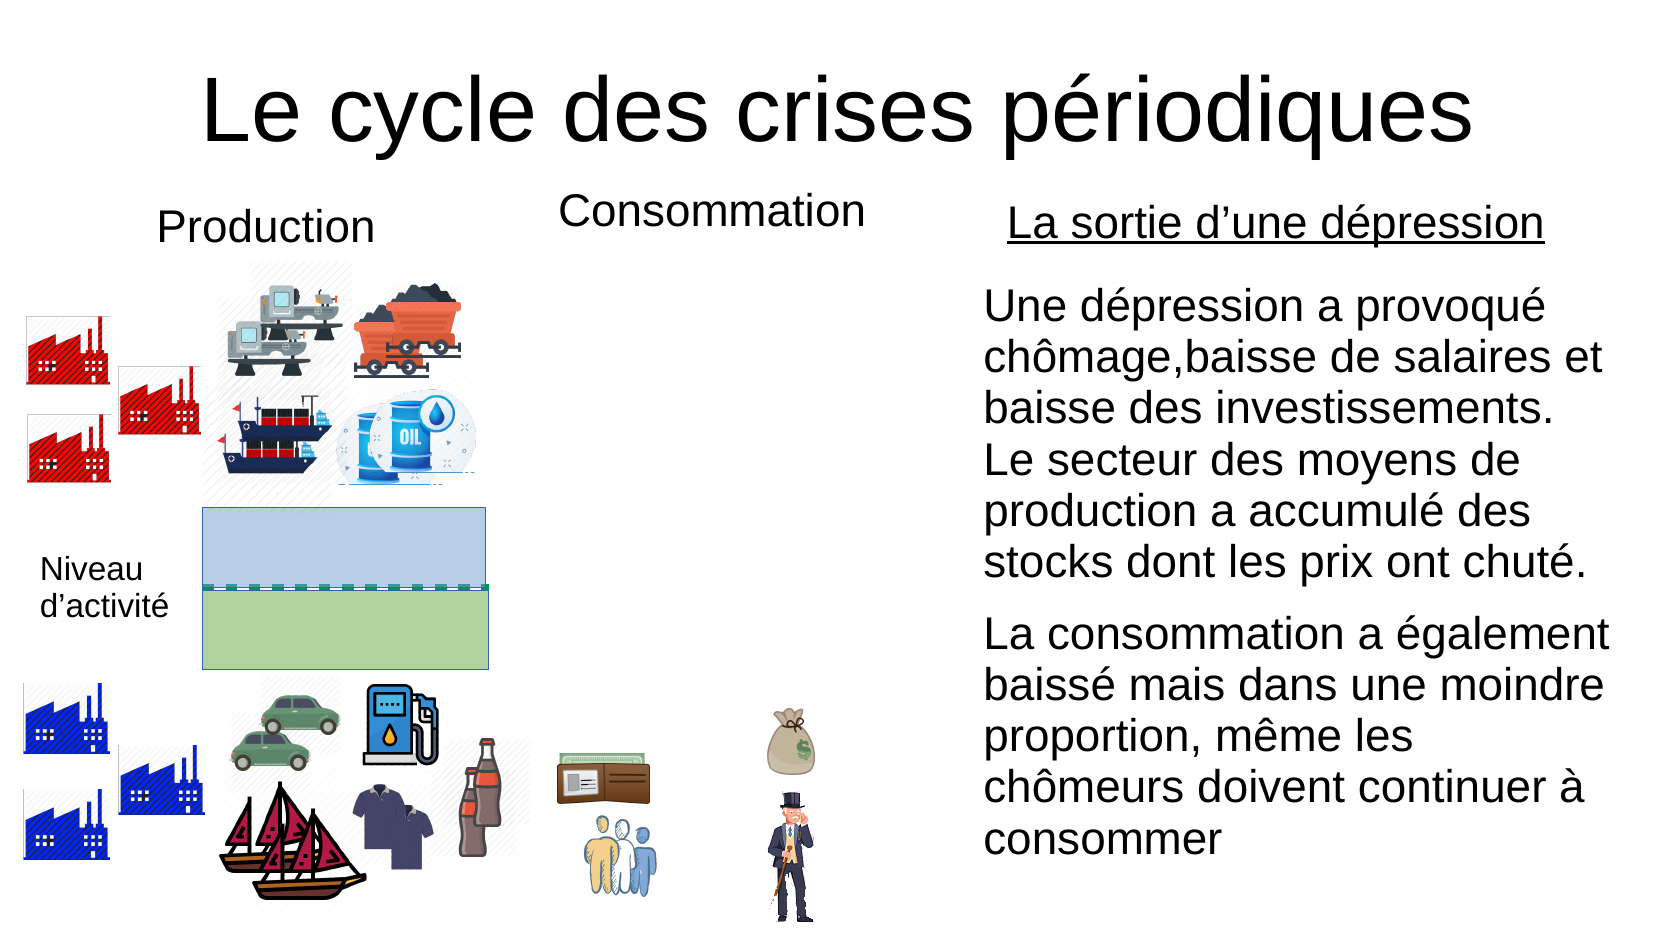

# Le cycle des crises périodiques
Consommation
La sortie d’une dépression
Production
Une dépression a provoqué chômage,baisse de salaires et baisse des investissements. Le secteur des moyens de production a accumulé des stocks dont les prix ont chuté.
Niveau d’activité
La consommation a également baissé mais dans une moindre proportion, même les chômeurs doivent continuer à consommer